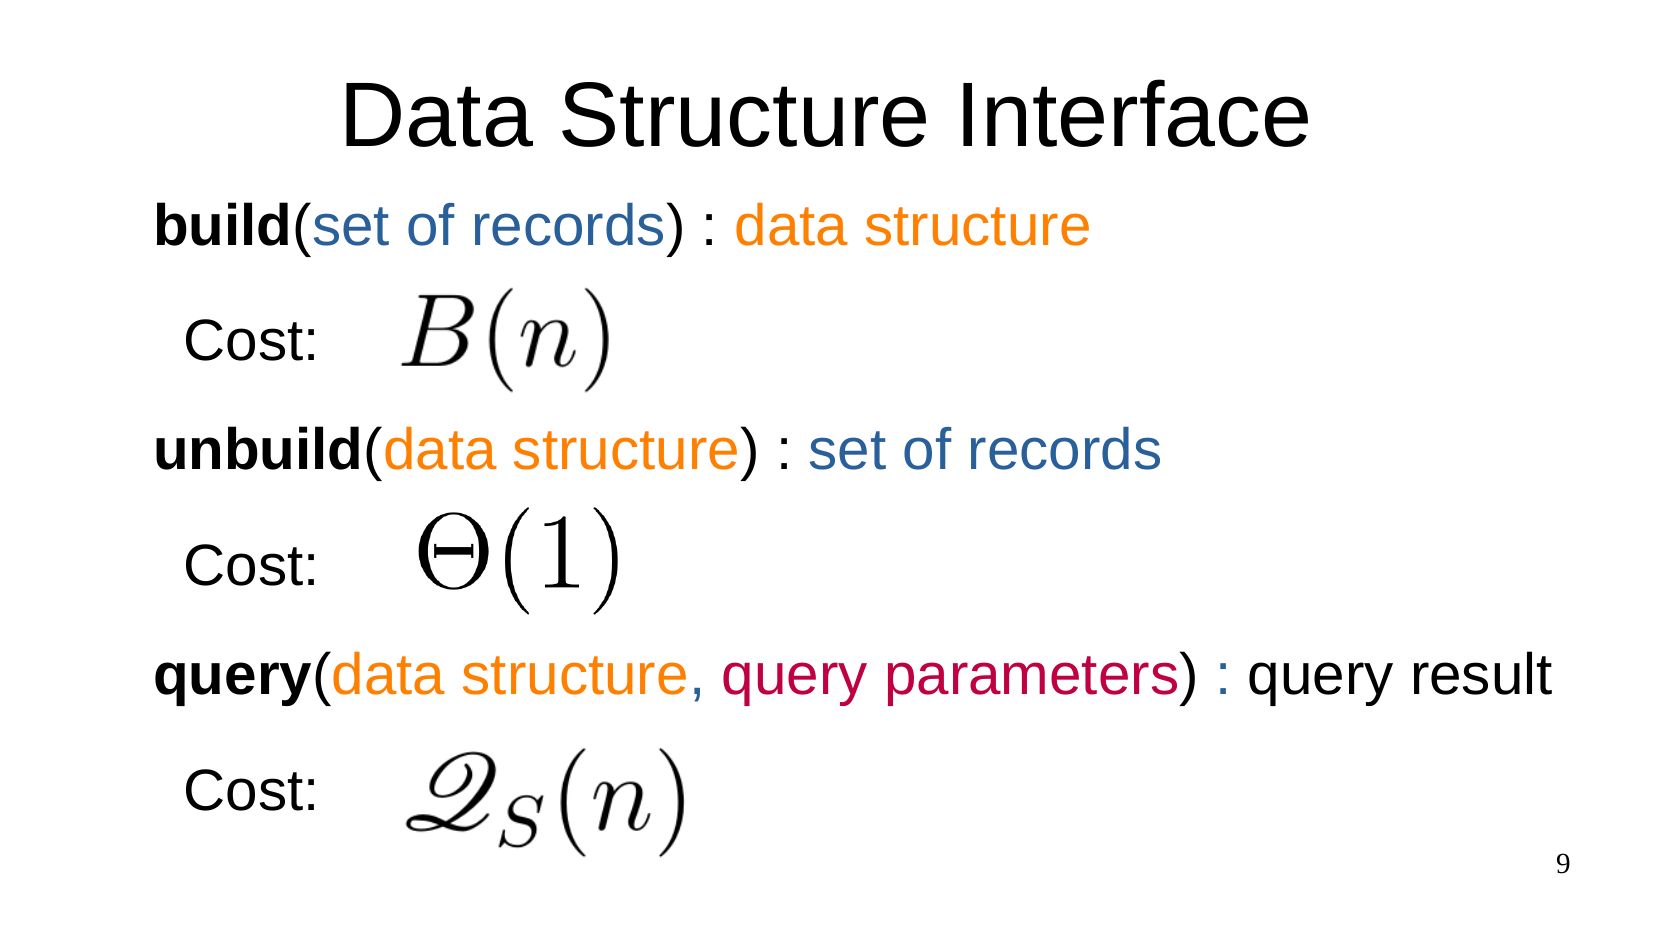

# Data Structure Interface
build(set of records) : data structure
unbuild(data structure) : set of records
query(data structure, query parameters) : query result
Cost:
Cost:
Cost:
9